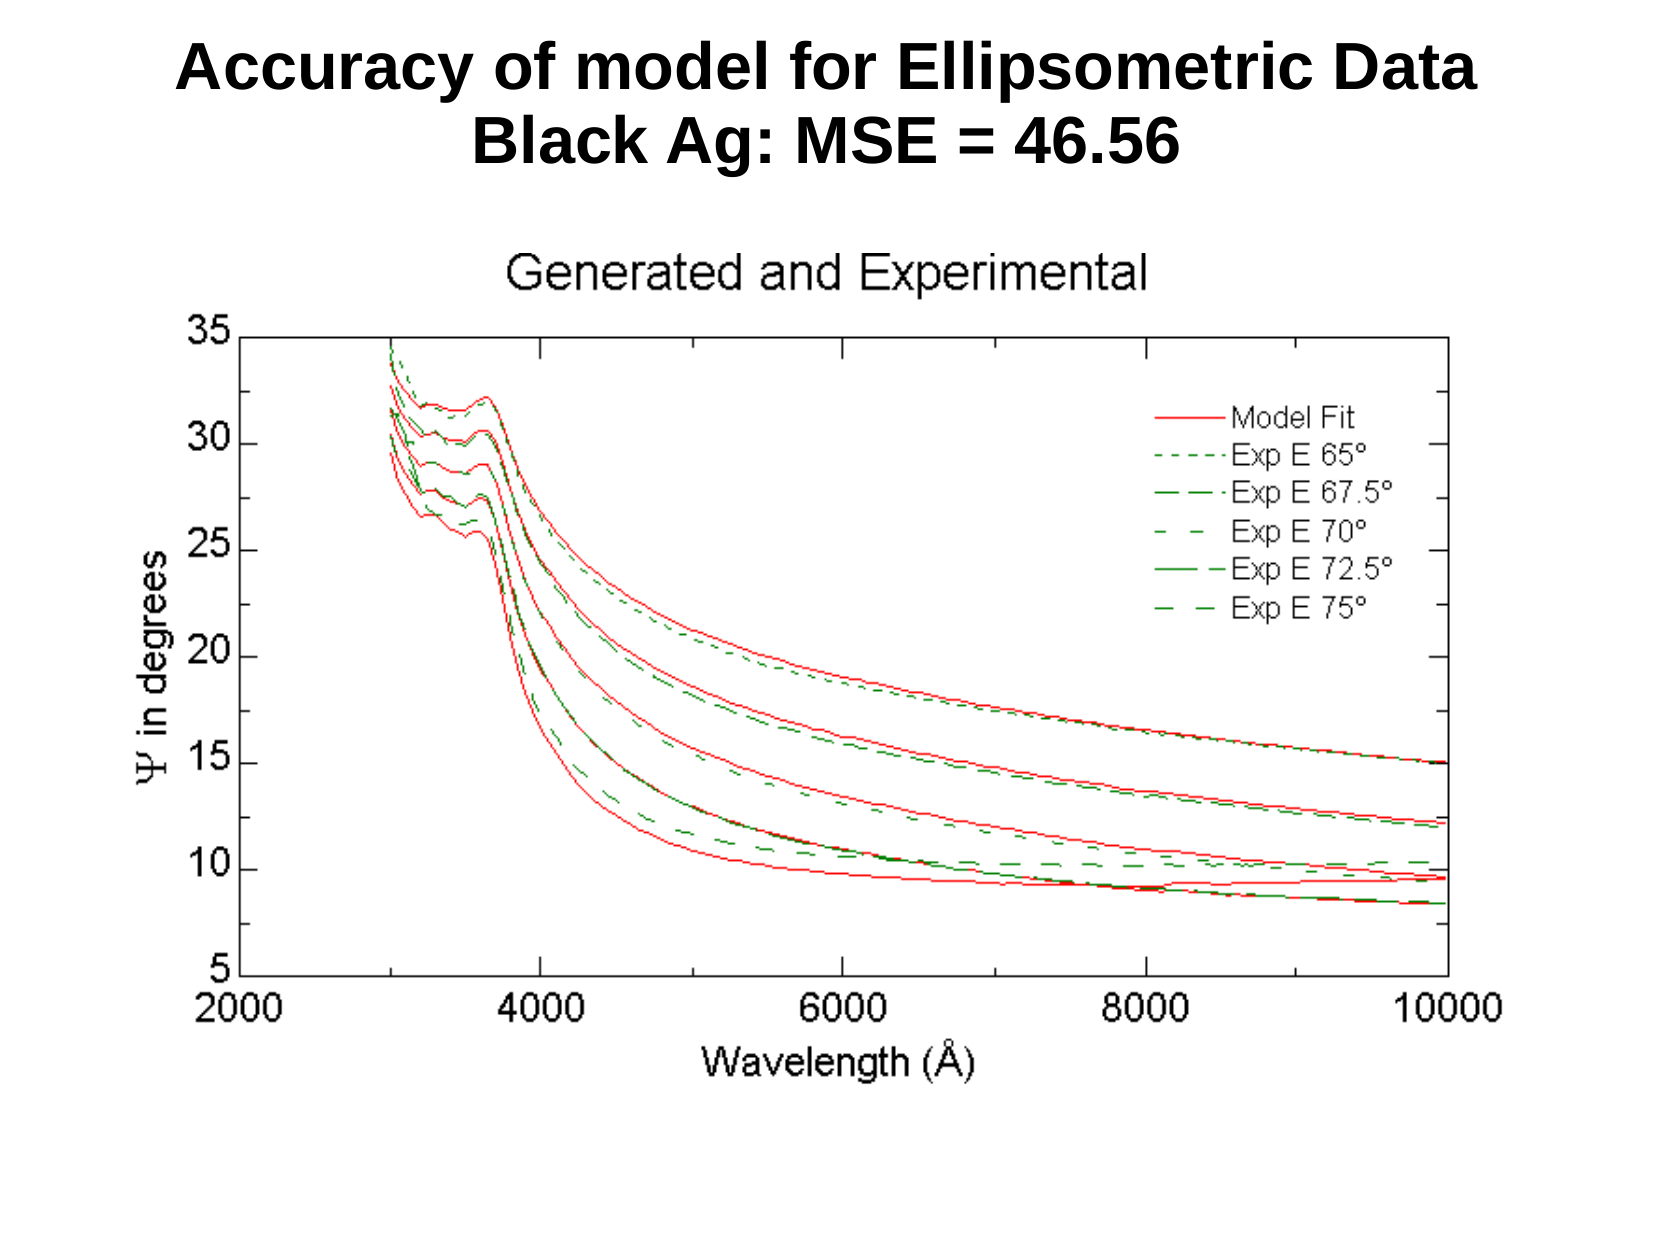

# Accuracy of model for Ellipsometric Data Black Ag: MSE = 46.56